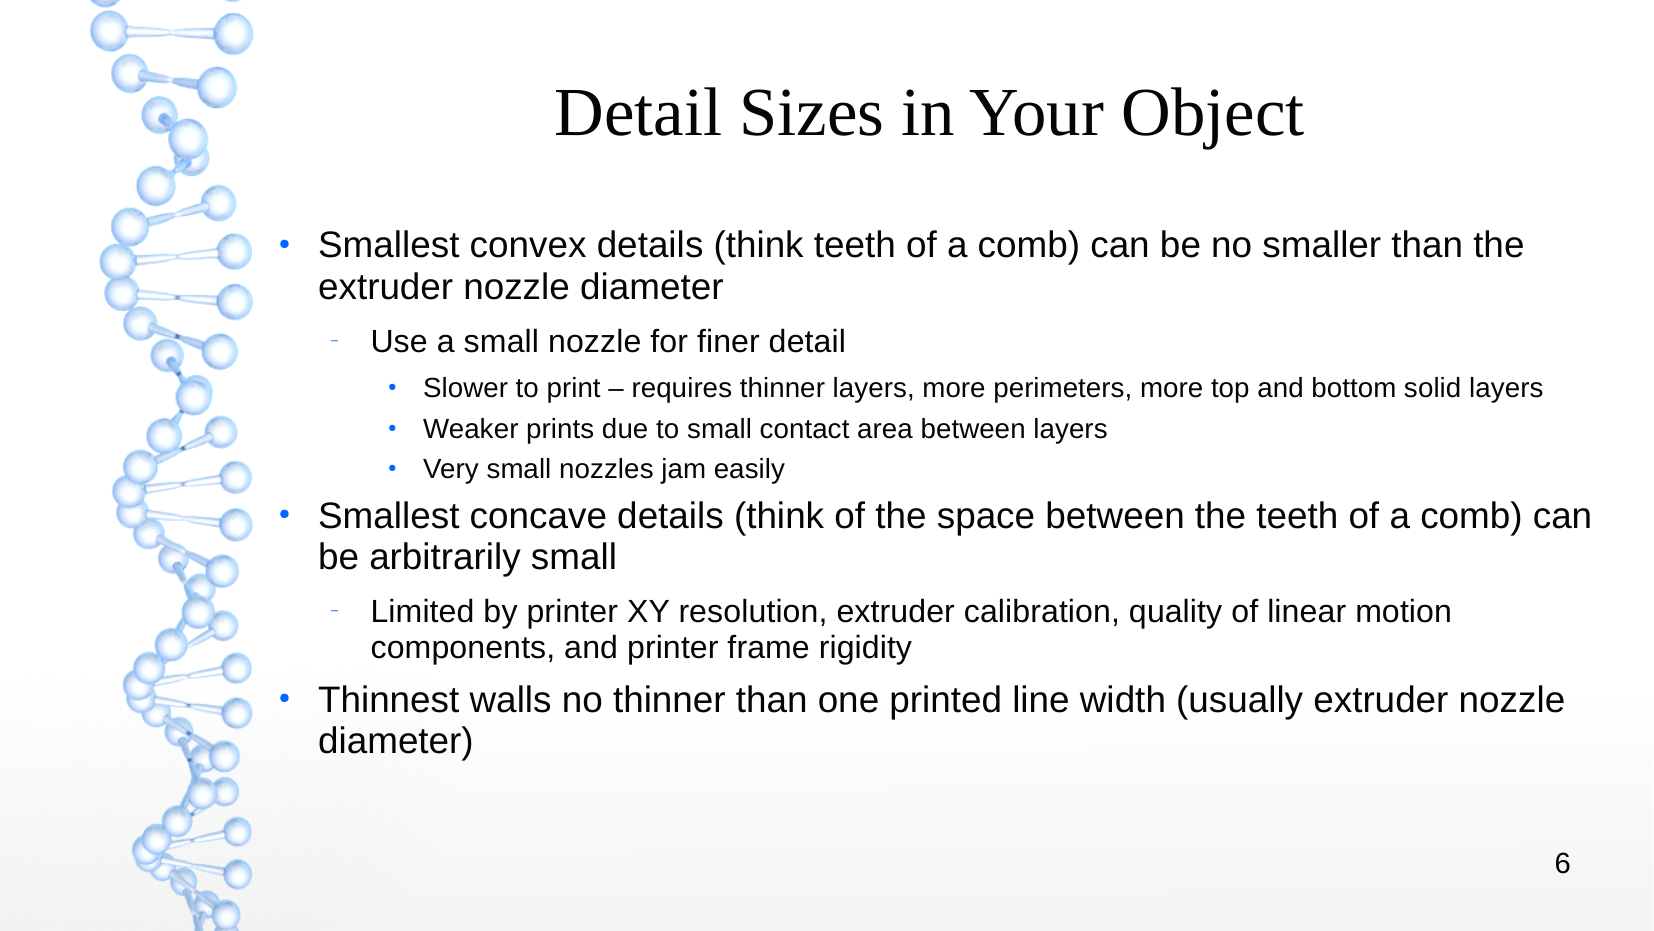

# Detail Sizes in Your Object
Smallest convex details (think teeth of a comb) can be no smaller than the extruder nozzle diameter
Use a small nozzle for finer detail
Slower to print – requires thinner layers, more perimeters, more top and bottom solid layers
Weaker prints due to small contact area between layers
Very small nozzles jam easily
Smallest concave details (think of the space between the teeth of a comb) can be arbitrarily small
Limited by printer XY resolution, extruder calibration, quality of linear motion components, and printer frame rigidity
Thinnest walls no thinner than one printed line width (usually extruder nozzle diameter)
6